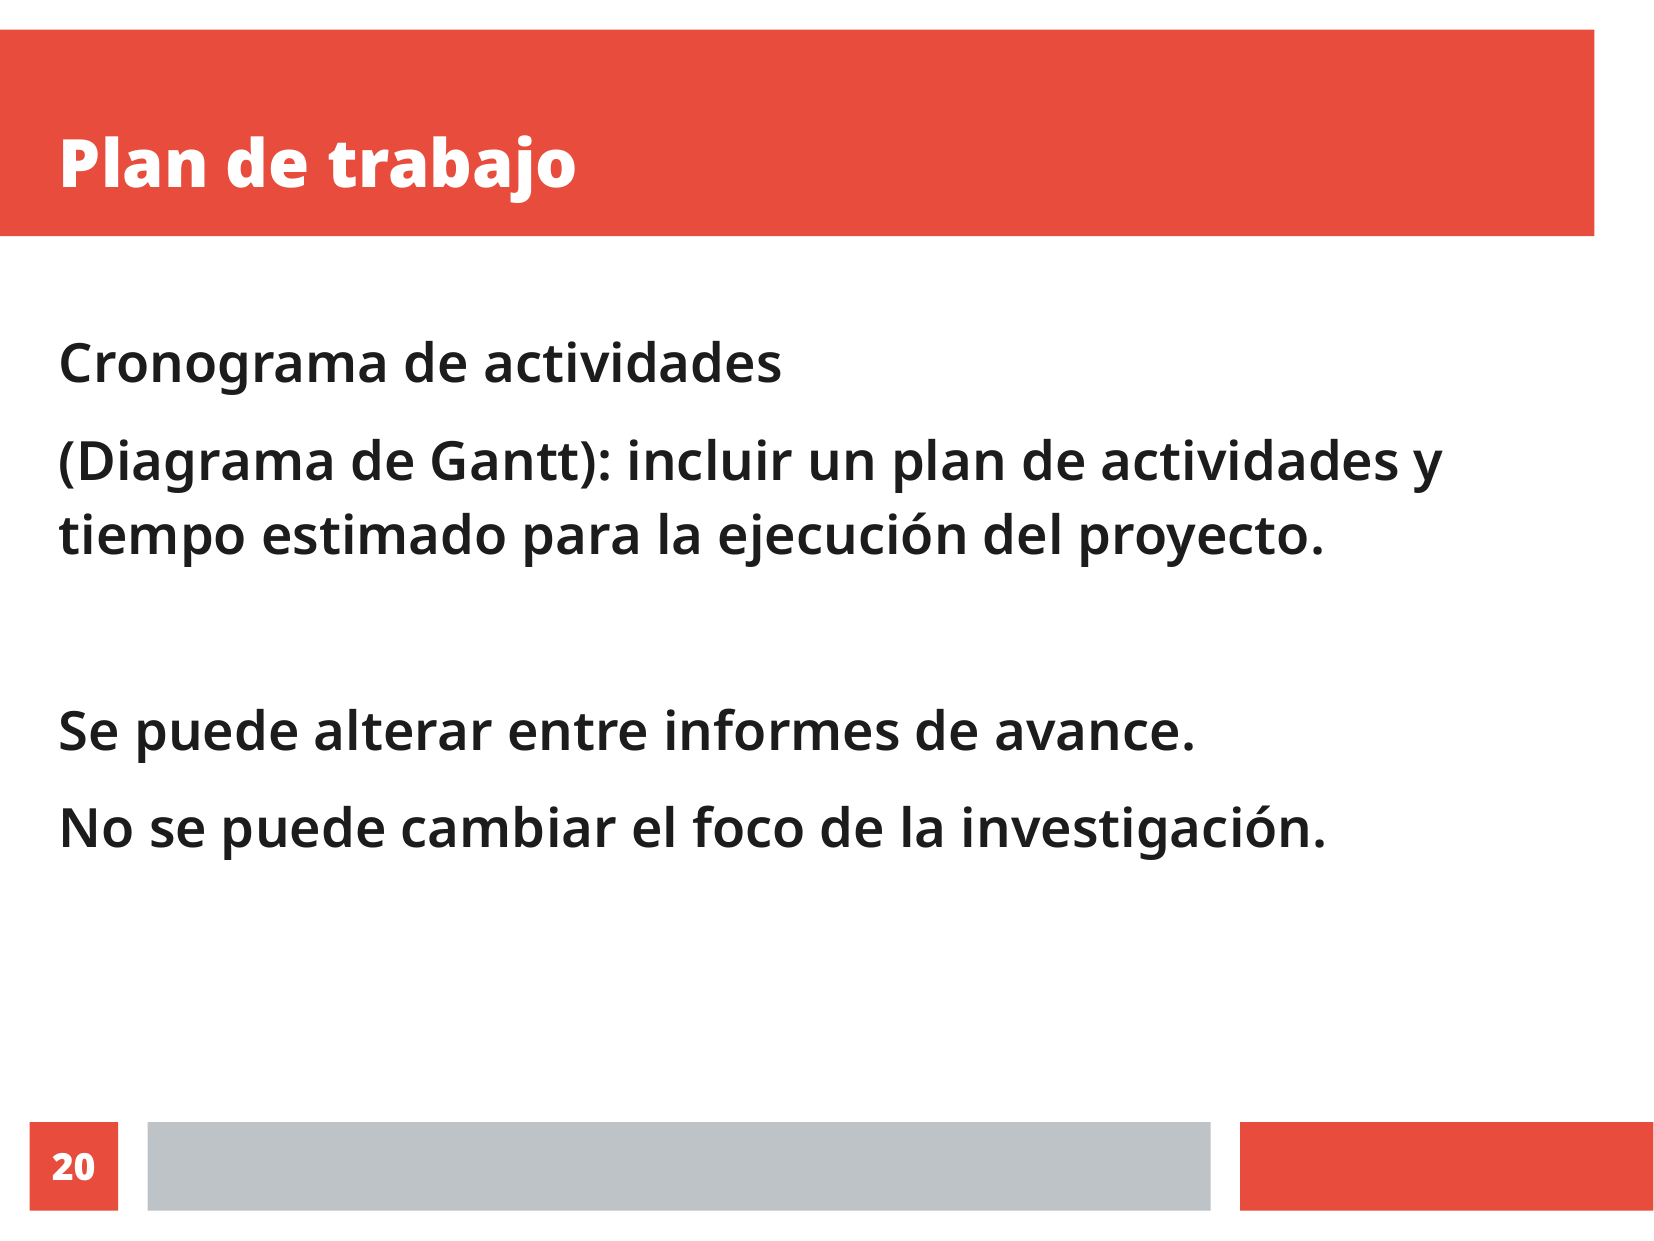

# Plan de trabajo
Cronograma de actividades
(Diagrama de Gantt): incluir un plan de actividades y tiempo estimado para la ejecución del proyecto.
Se puede alterar entre informes de avance.
No se puede cambiar el foco de la investigación.
20